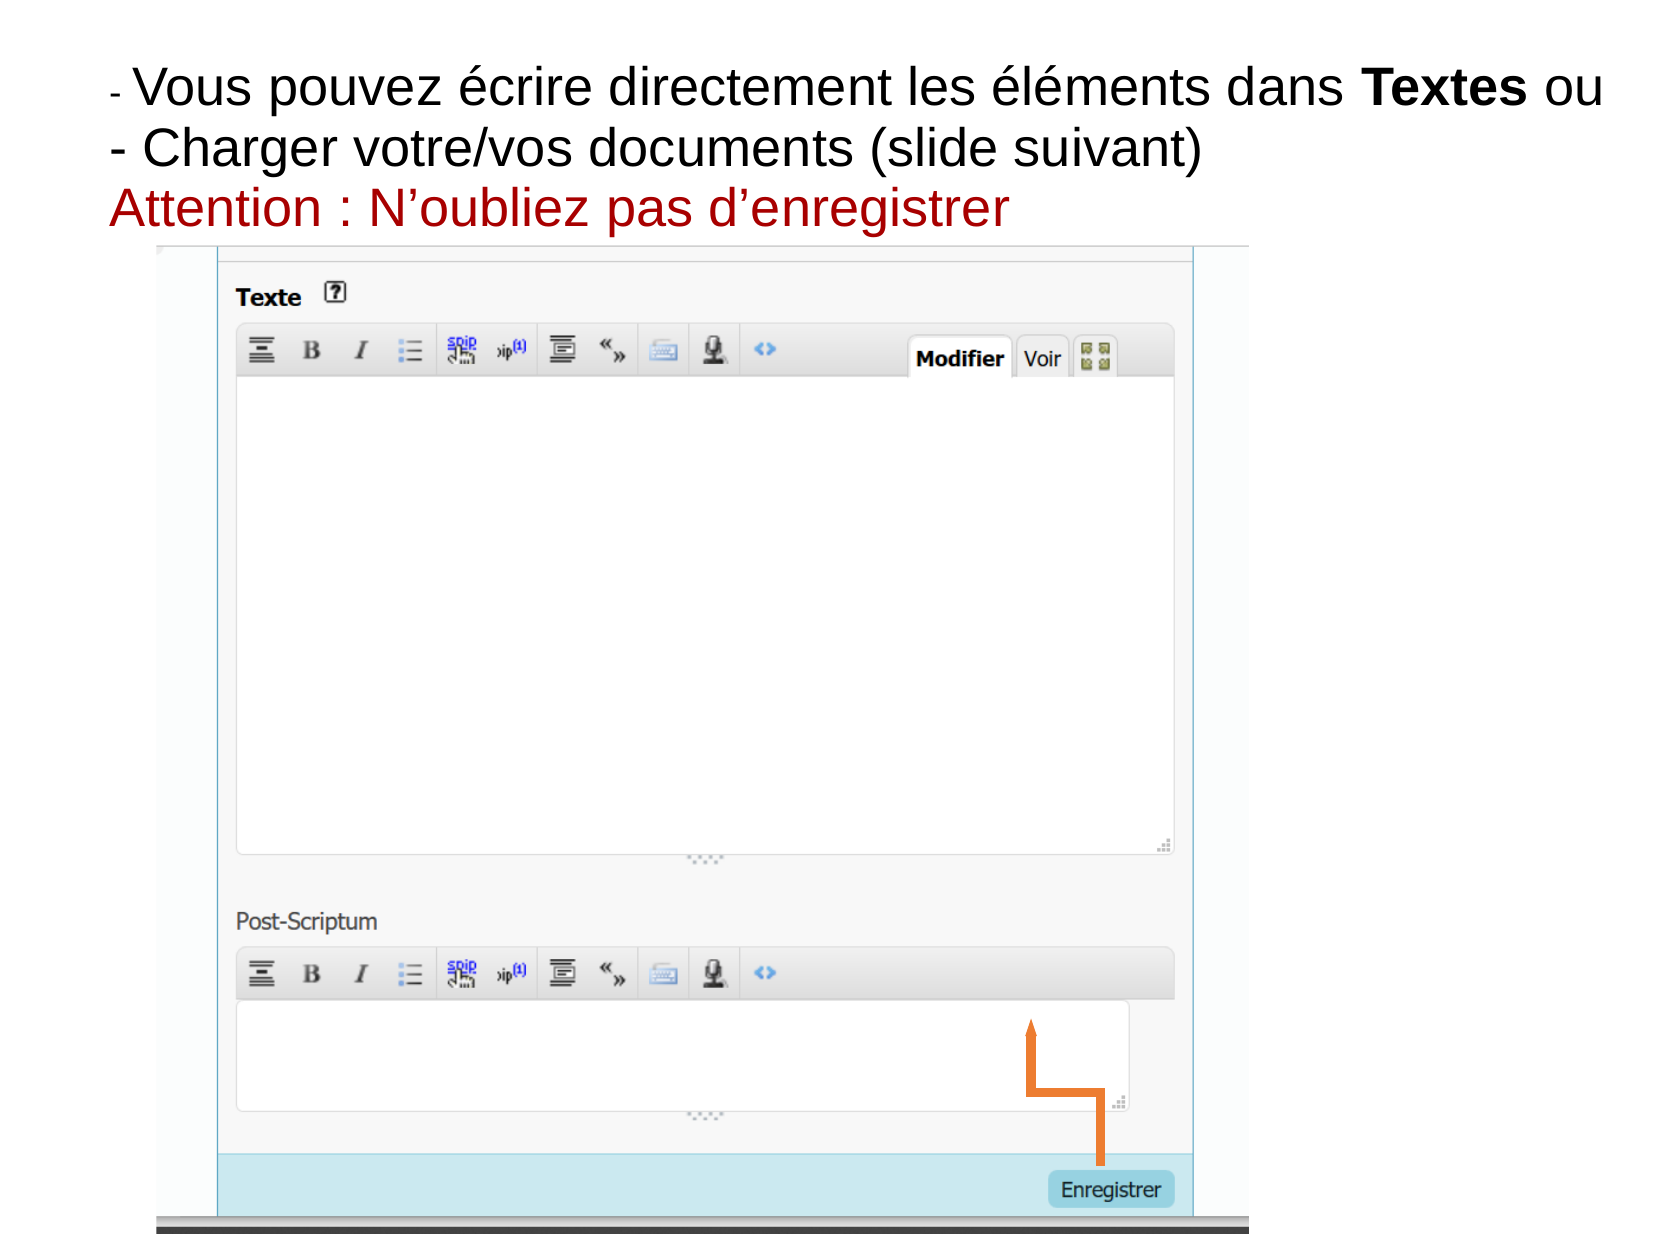

- Vous pouvez écrire directement les éléments dans Textes ou
- Charger votre/vos documents (slide suivant)
Attention : N’oubliez pas d’enregistrer